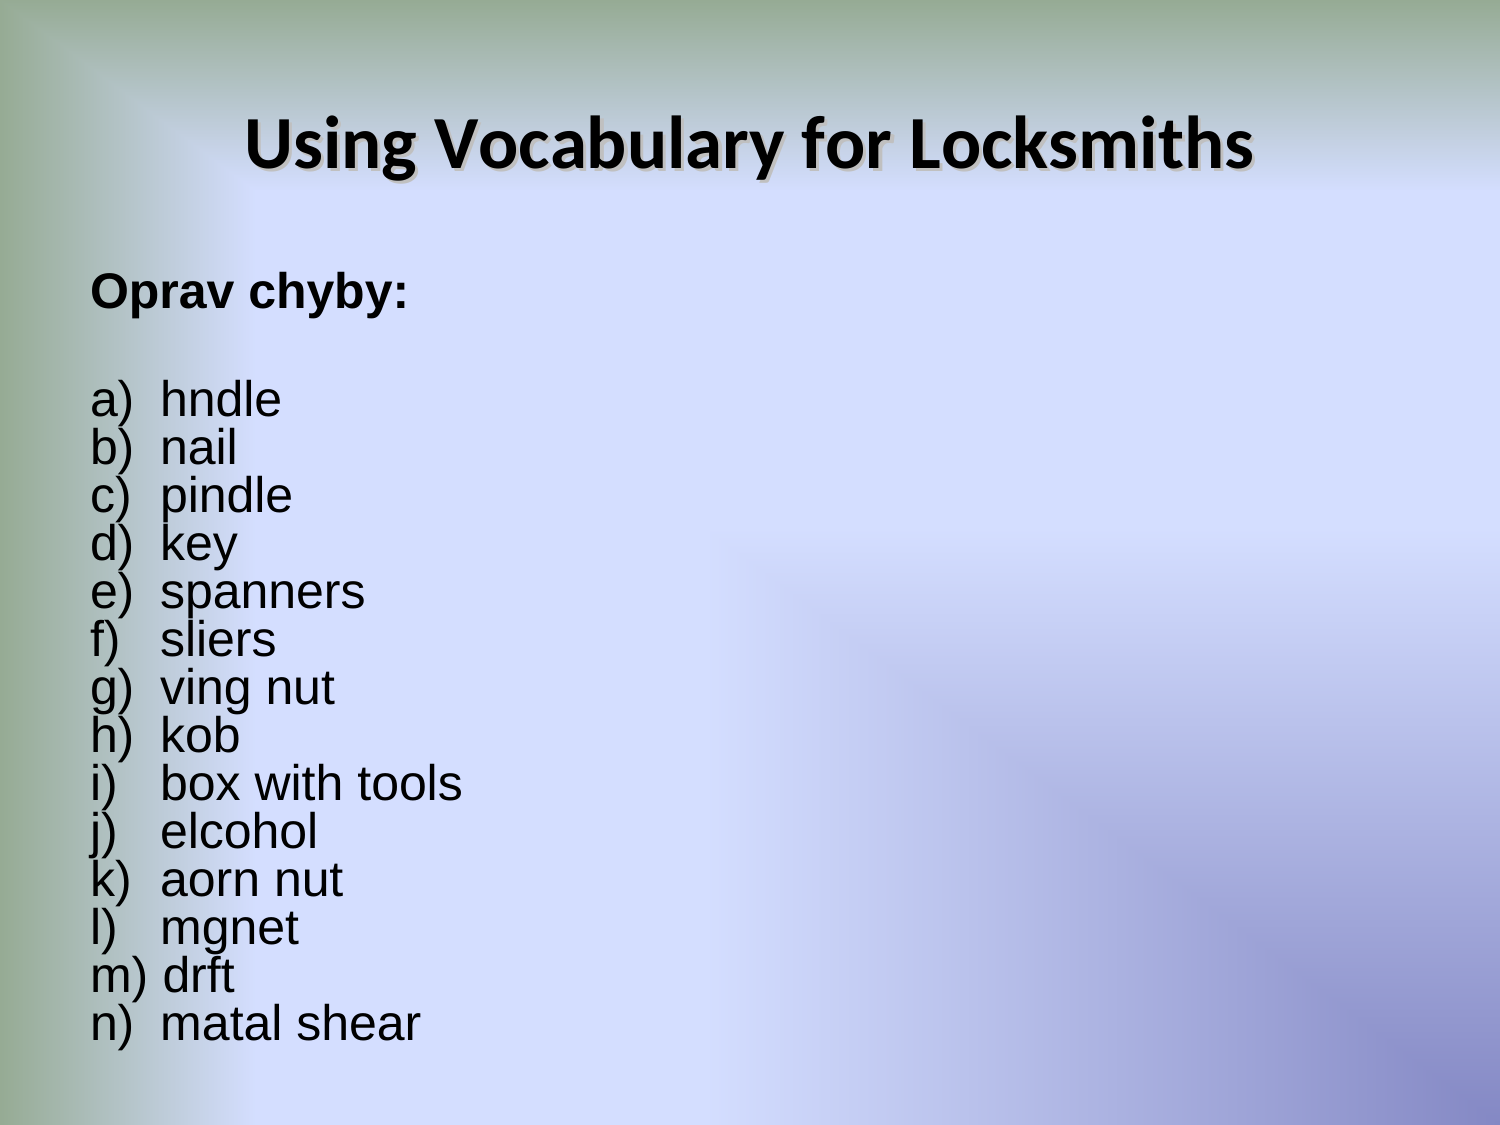

# Using Vocabulary for Locksmiths
Oprav chyby:
 hndle
 nail
 pindle
 key
 spanners
 sliers
 ving nut
 kob
 box with tools
 elcohol
 aorn nut
 mgnet
 drft
 matal shear